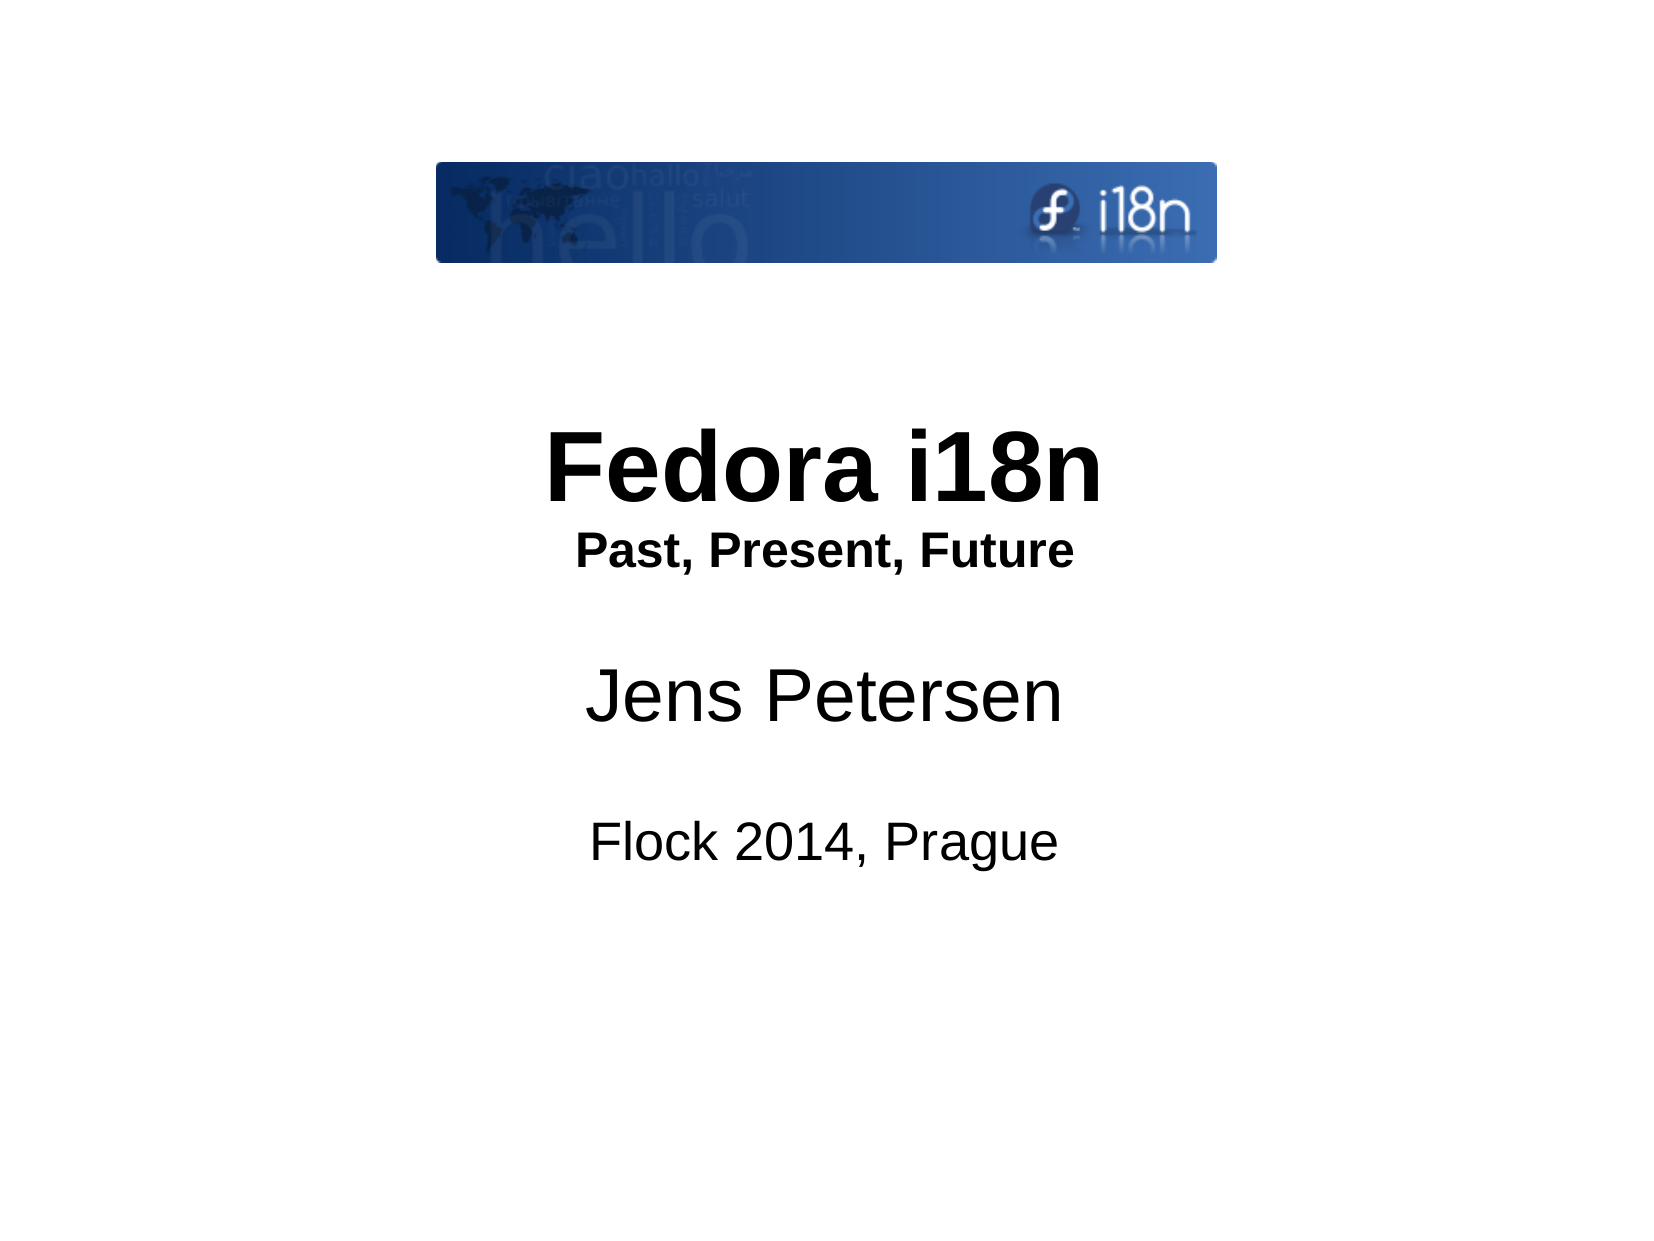

# Fedora i18n
Past, Present, Future
Jens Petersen
Flock 2014, Prague